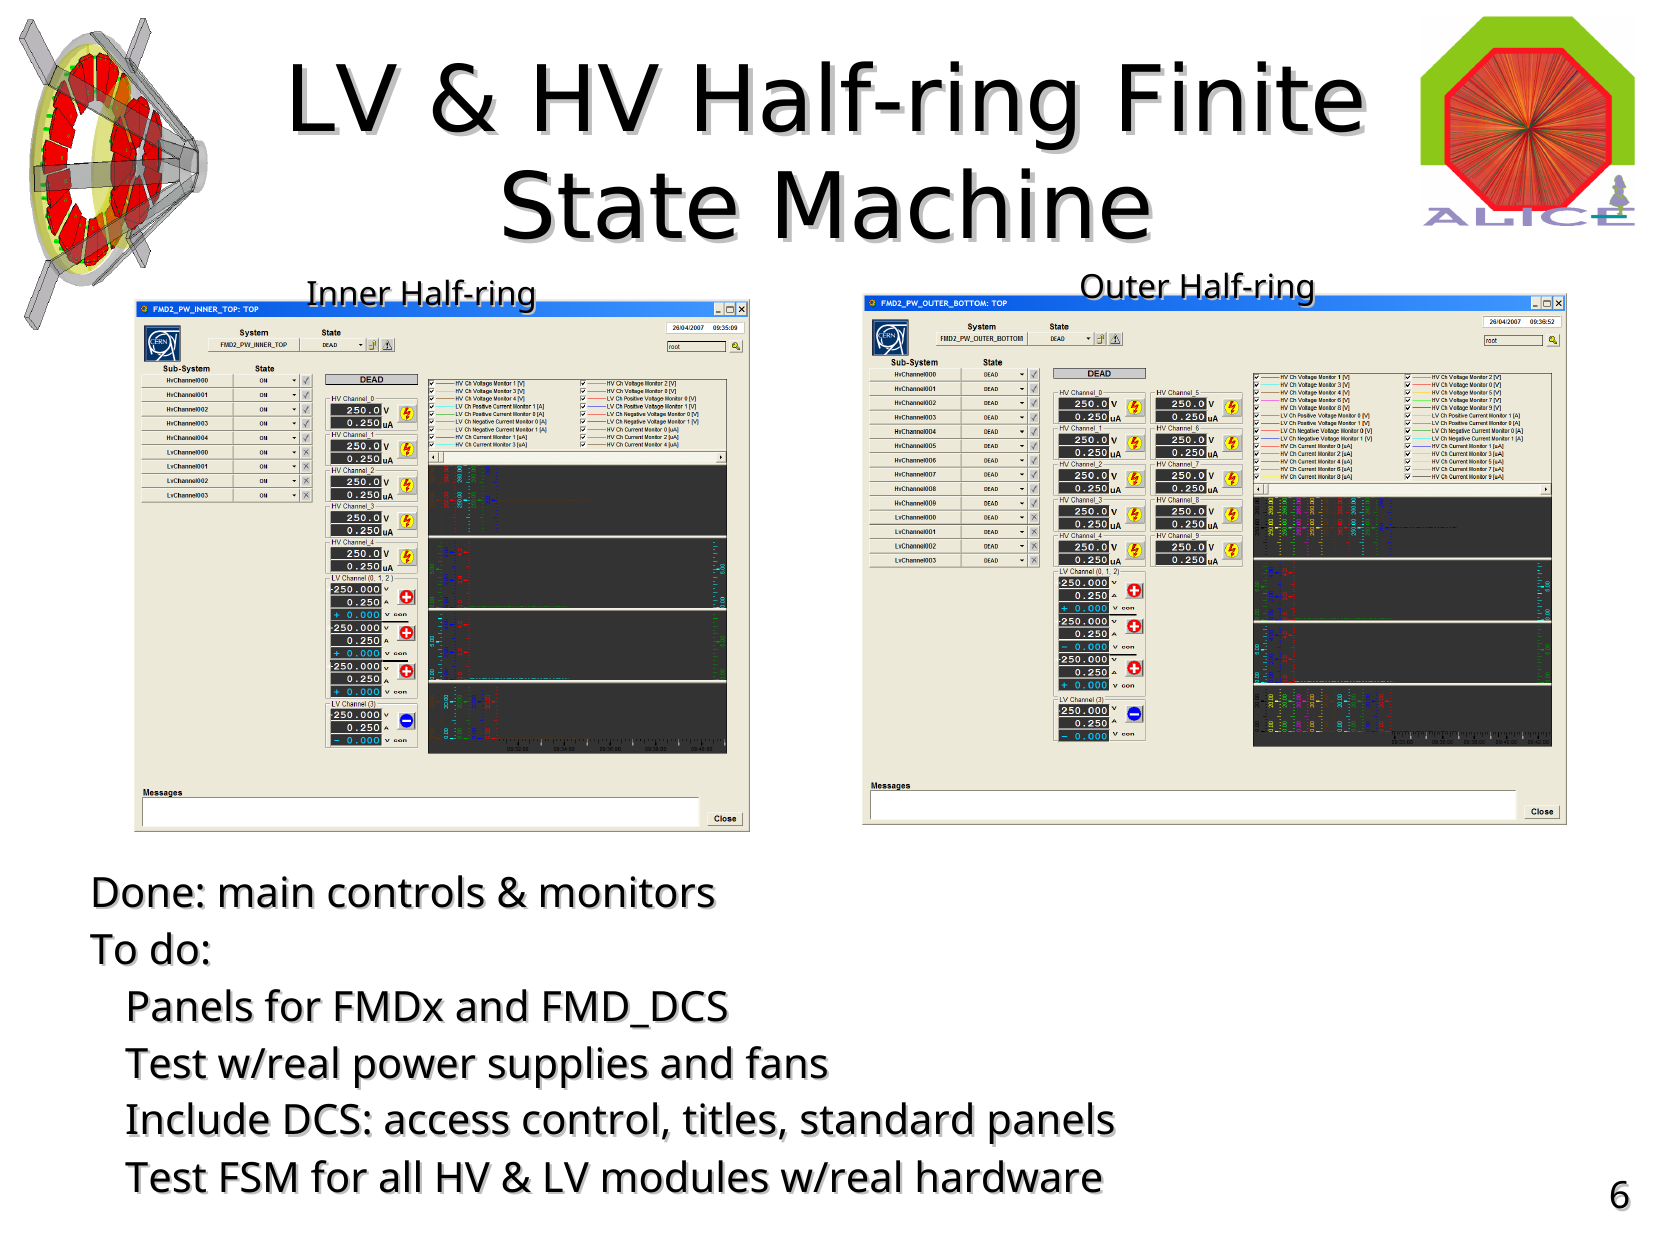

# LV & HV Half-ring Finite State Machine
Outer Half-ring
Inner Half-ring
Done: main controls & monitors
To do:
Panels for FMDx and FMD_DCS
Test w/real power supplies and fans
Include DCS: access control, titles, standard panels
Test FSM for all HV & LV modules w/real hardware